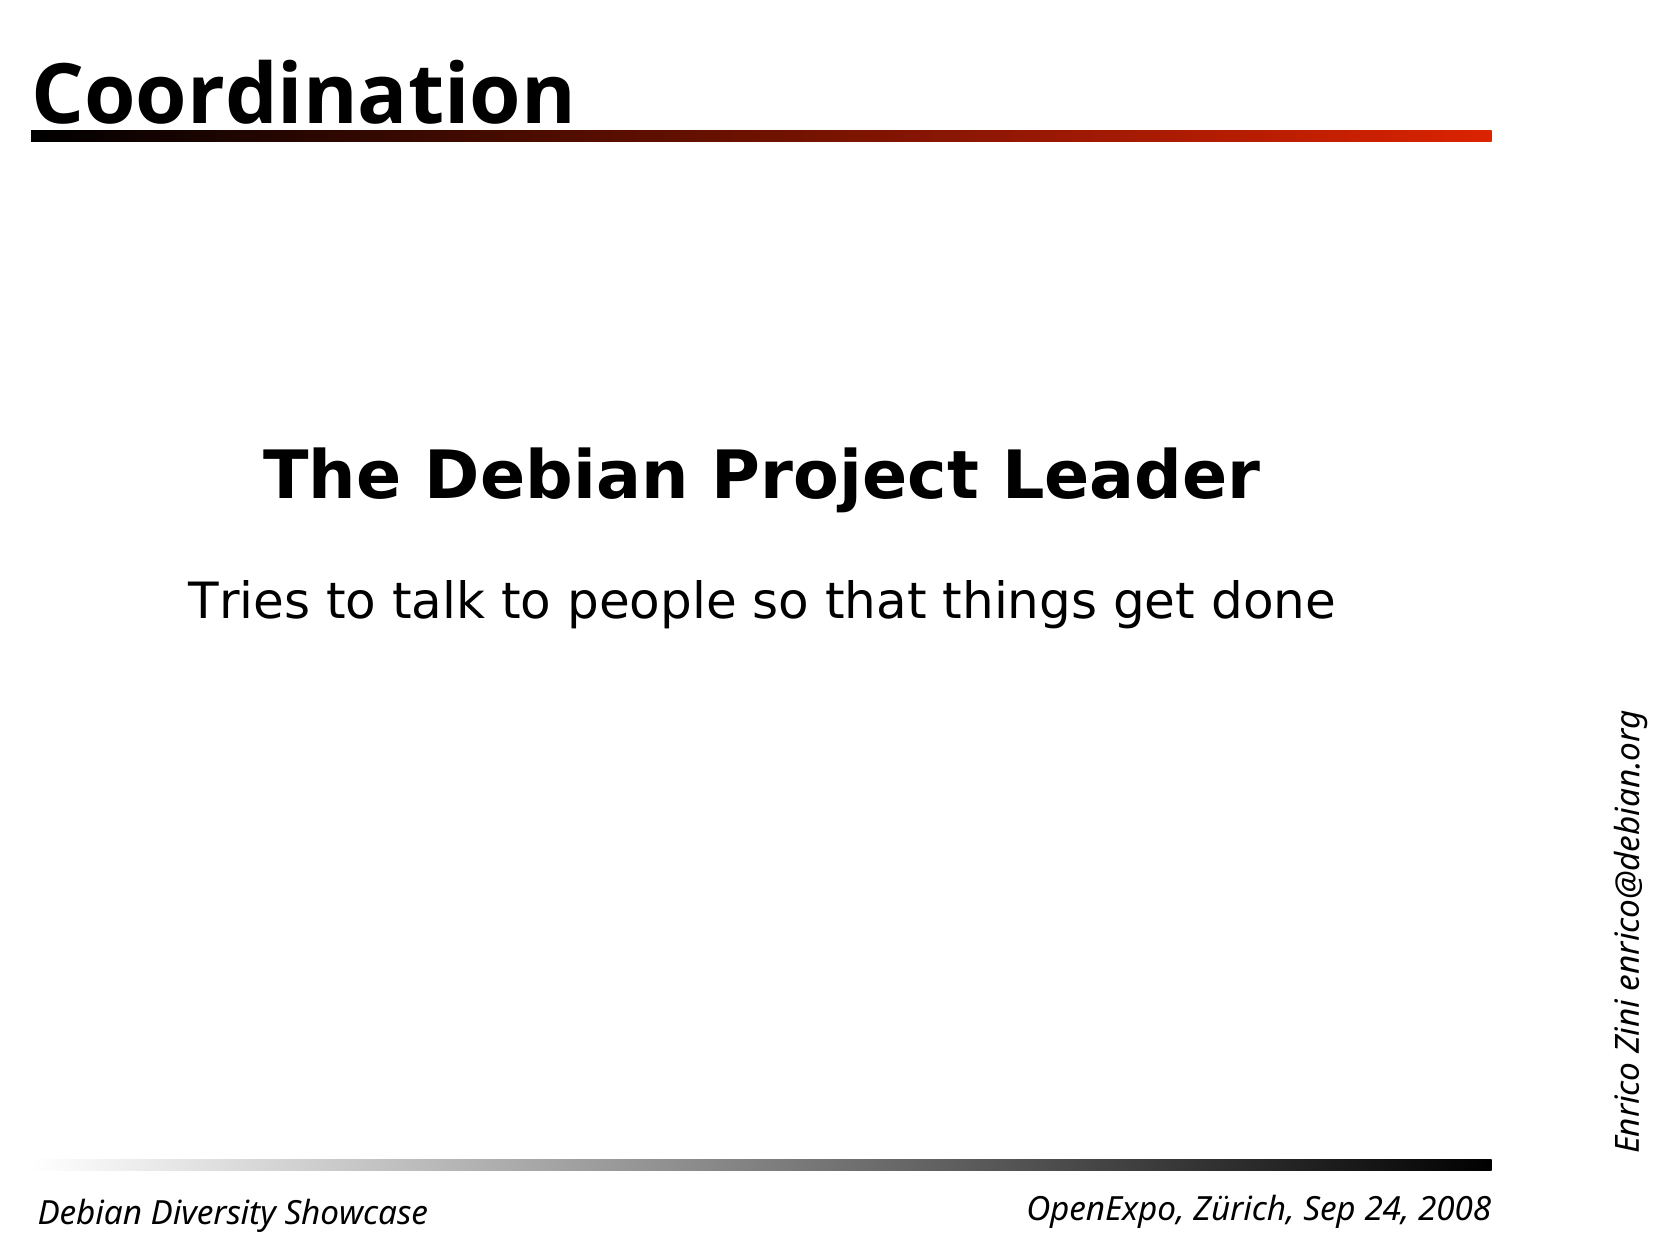

Coordination
The Debian Project Leader
Tries to talk to people so that things get done